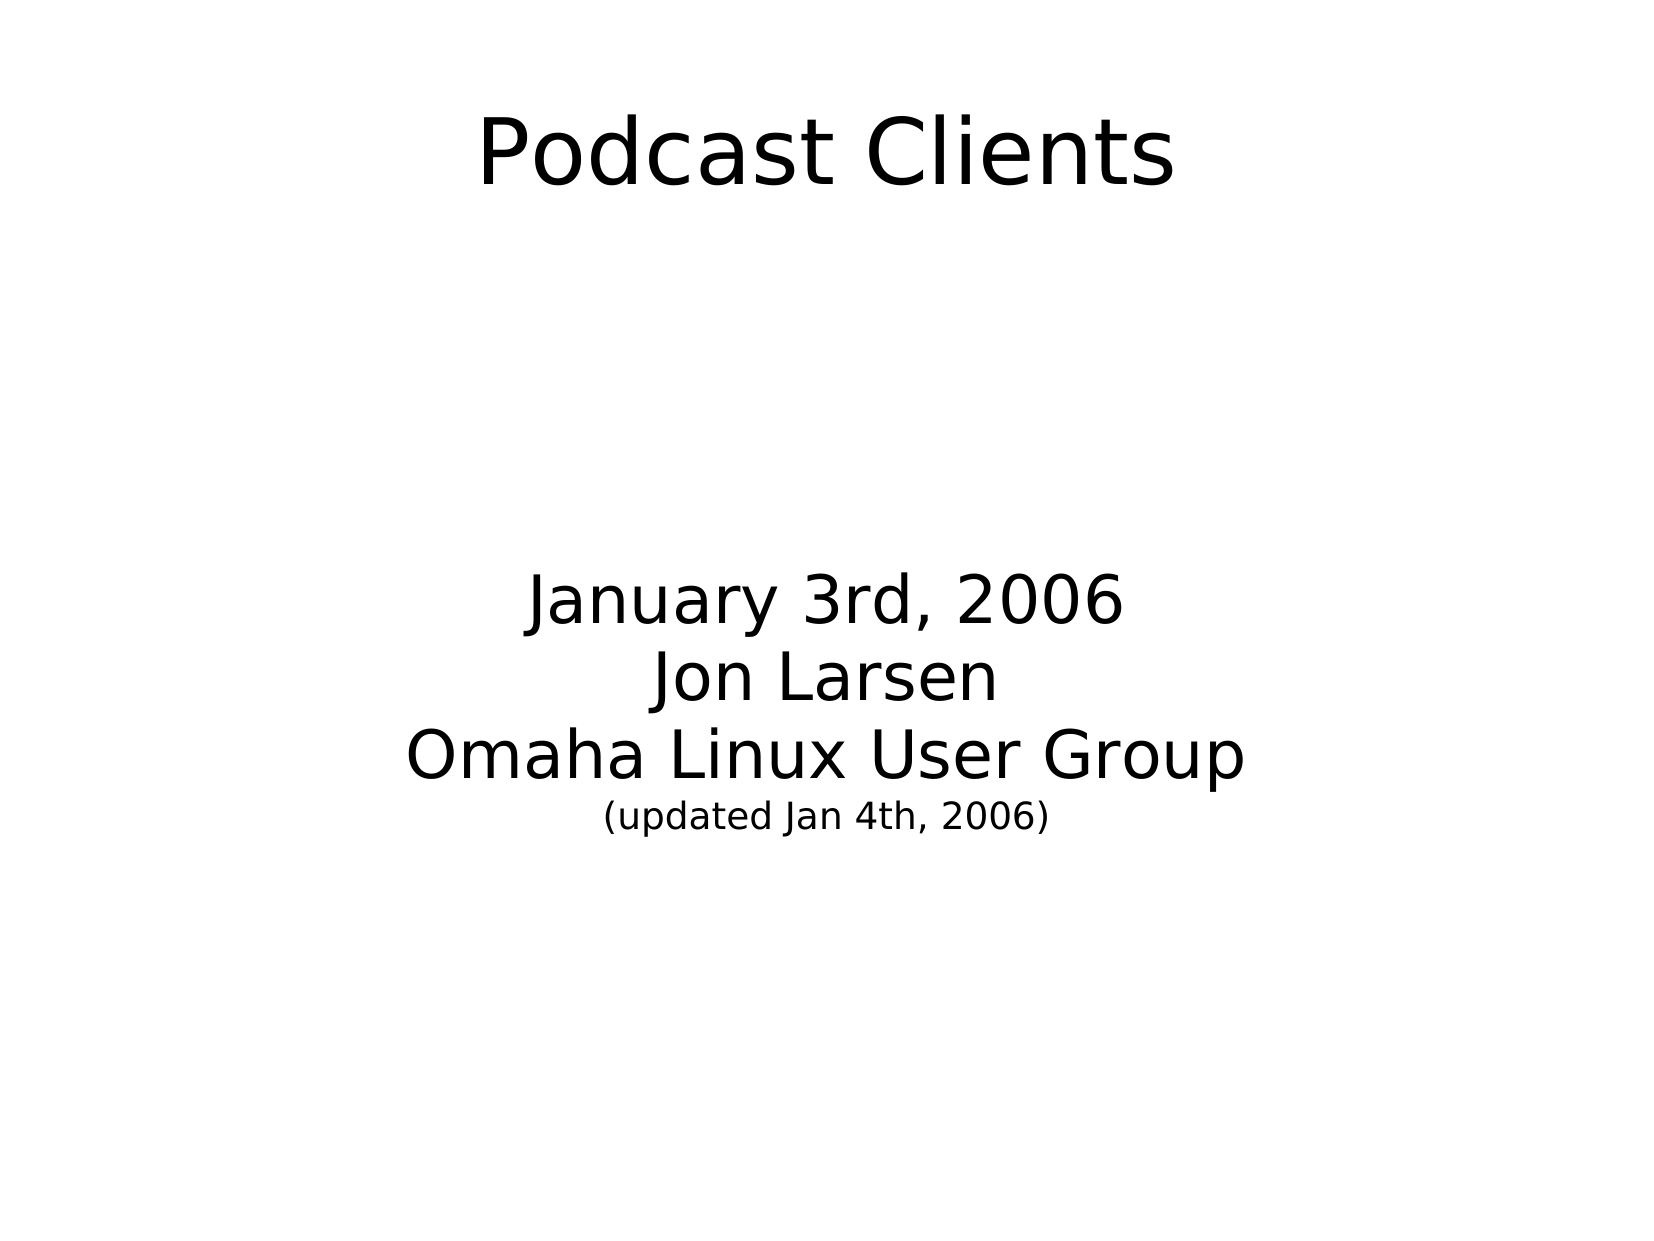

# Podcast Clients
January 3rd, 2006
Jon Larsen
Omaha Linux User Group
(updated Jan 4th, 2006)